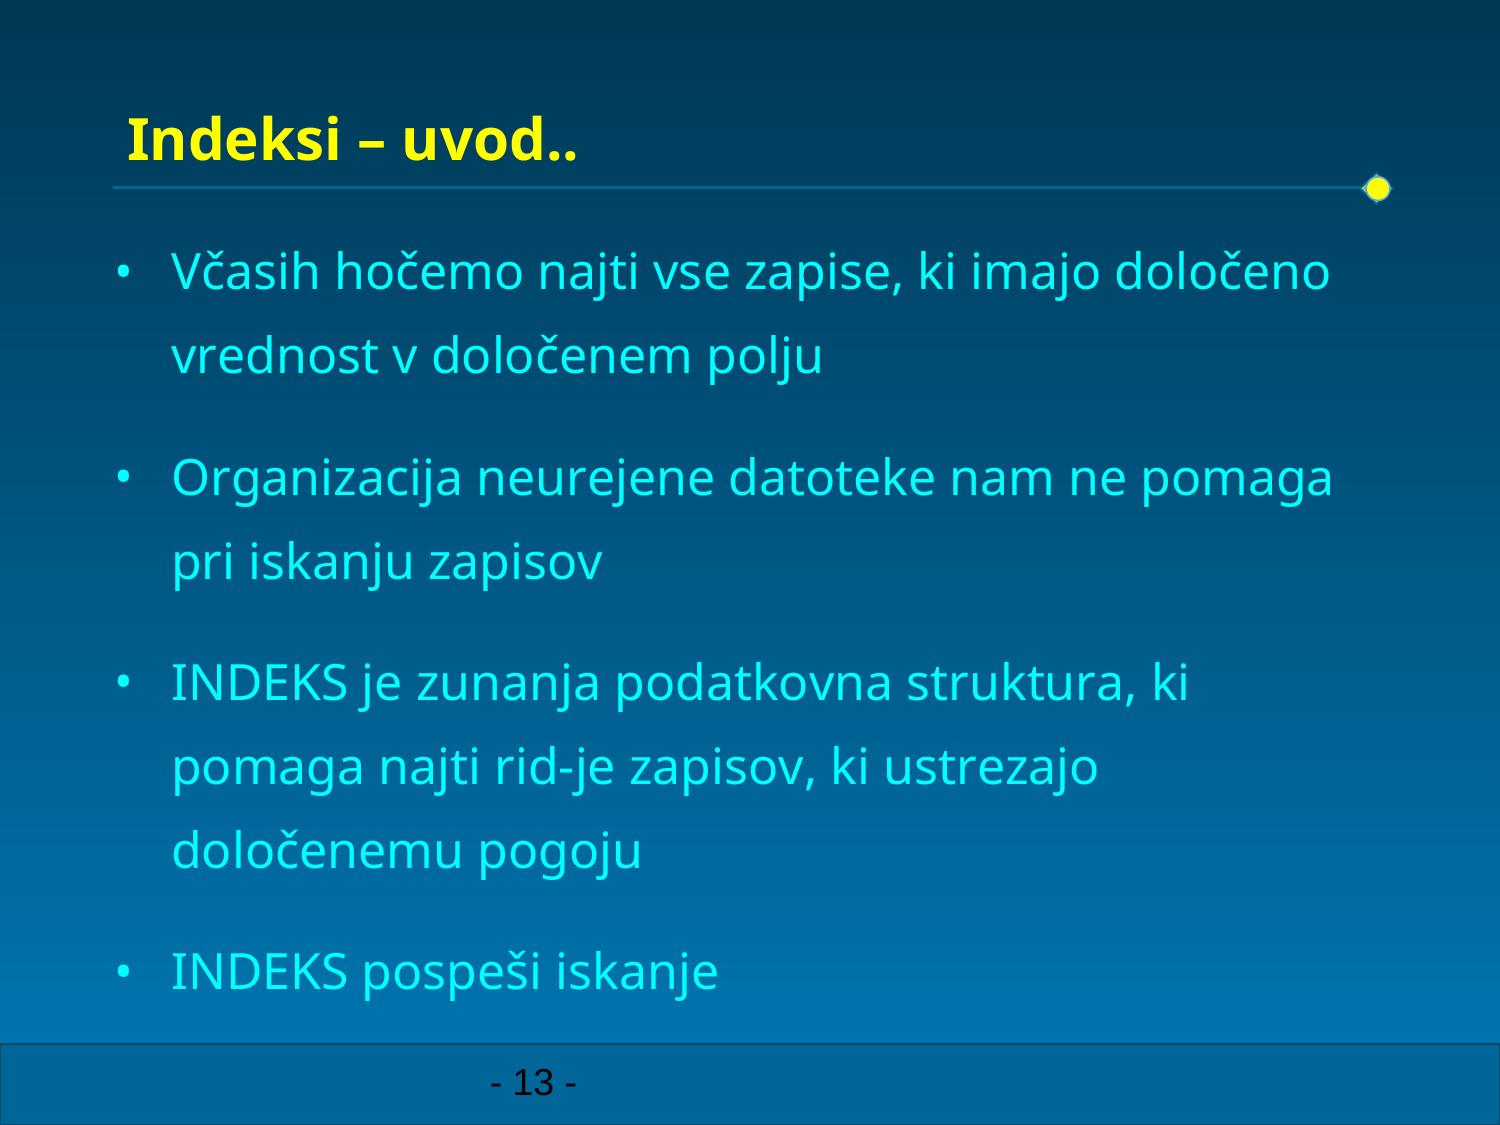

# Indeksi – uvod..
Včasih hočemo najti vse zapise, ki imajo določeno vrednost v določenem polju
Organizacija neurejene datoteke nam ne pomaga pri iskanju zapisov
INDEKS je zunanja podatkovna struktura, ki pomaga najti rid-je zapisov, ki ustrezajo določenemu pogoju
INDEKS pospeši iskanje